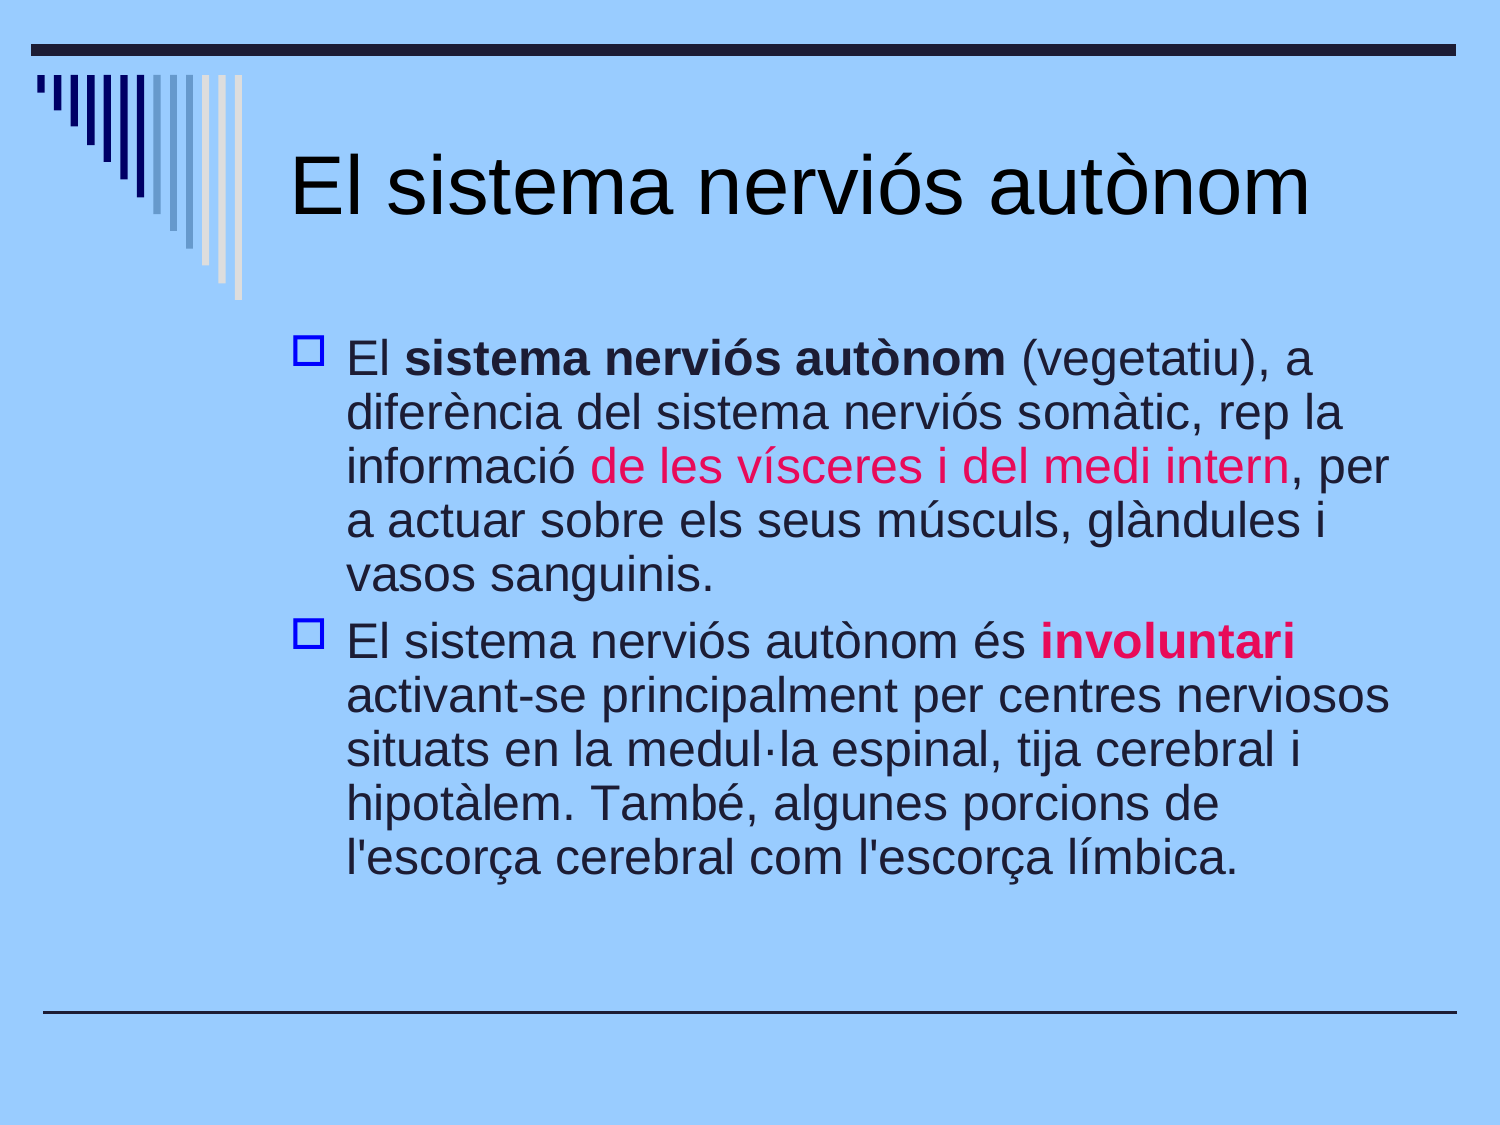

# El sistema nerviós autònom
El sistema nerviós autònom (vegetatiu), a diferència del sistema nerviós somàtic, rep la informació de les vísceres i del medi intern, per a actuar sobre els seus músculs, glàndules i vasos sanguinis.
El sistema nerviós autònom és involuntari activant-se principalment per centres nerviosos situats en la medul·la espinal, tija cerebral i hipotàlem. També, algunes porcions de l'escorça cerebral com l'escorça límbica.